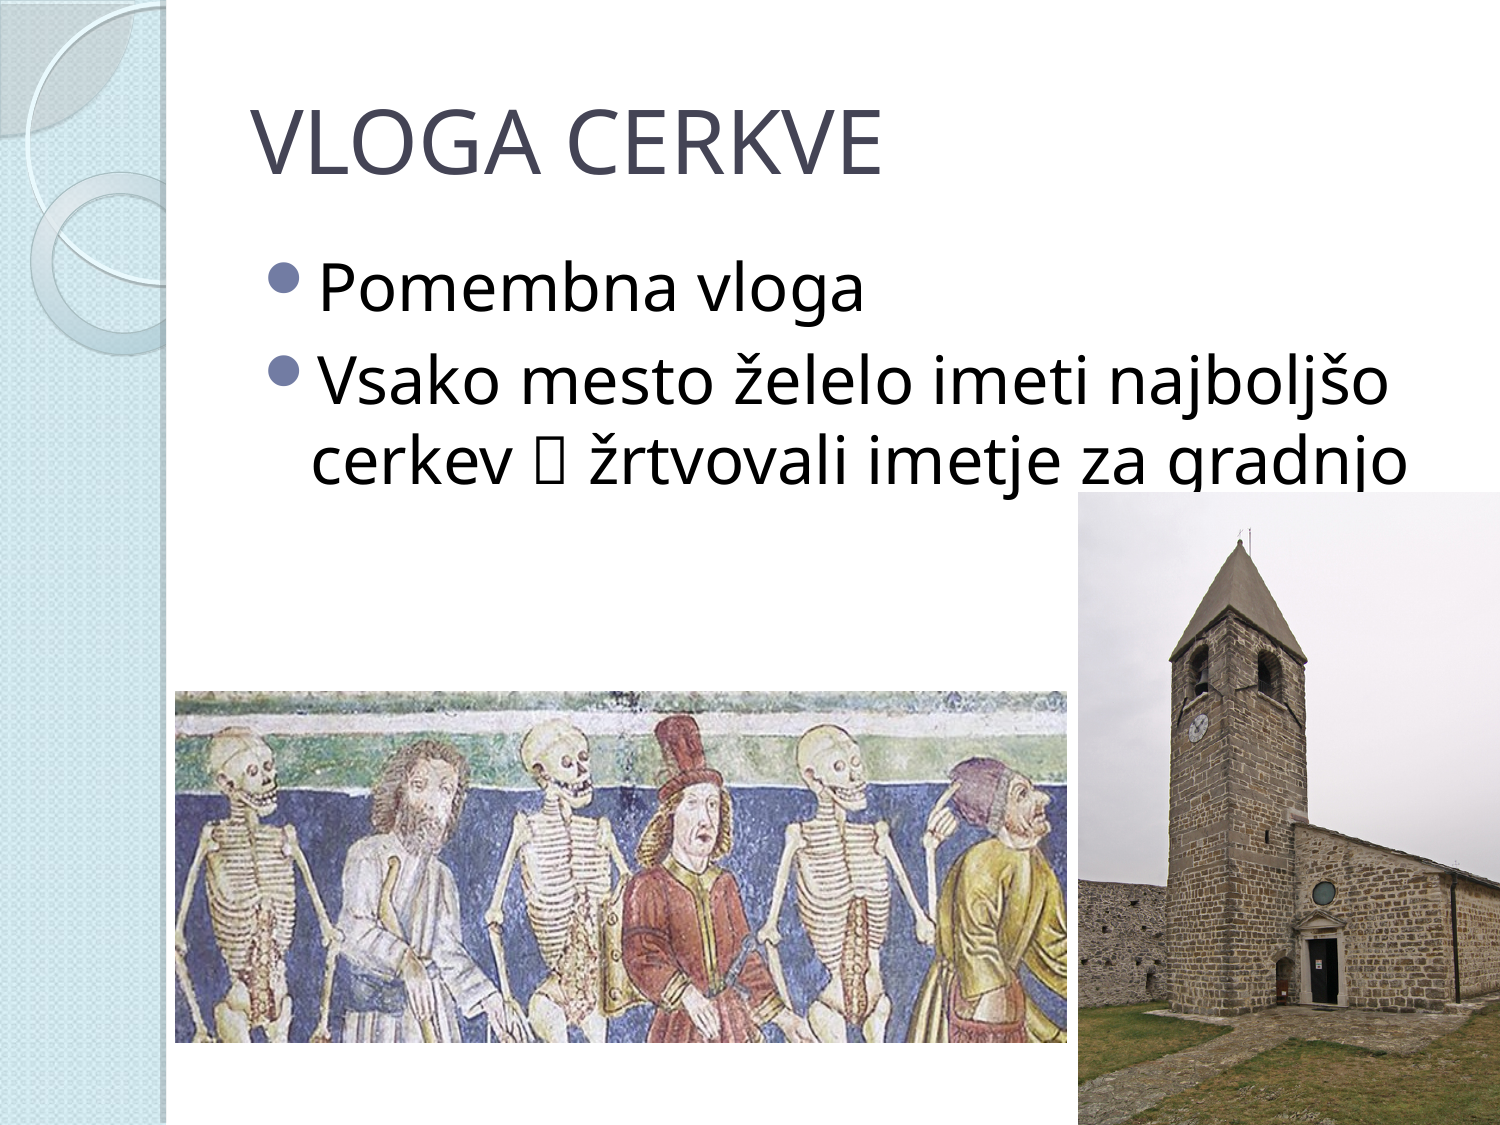

# VLOGA CERKVE
Pomembna vloga
Vsako mesto želelo imeti najboljšo cerkev  žrtvovali imetje za gradnjo